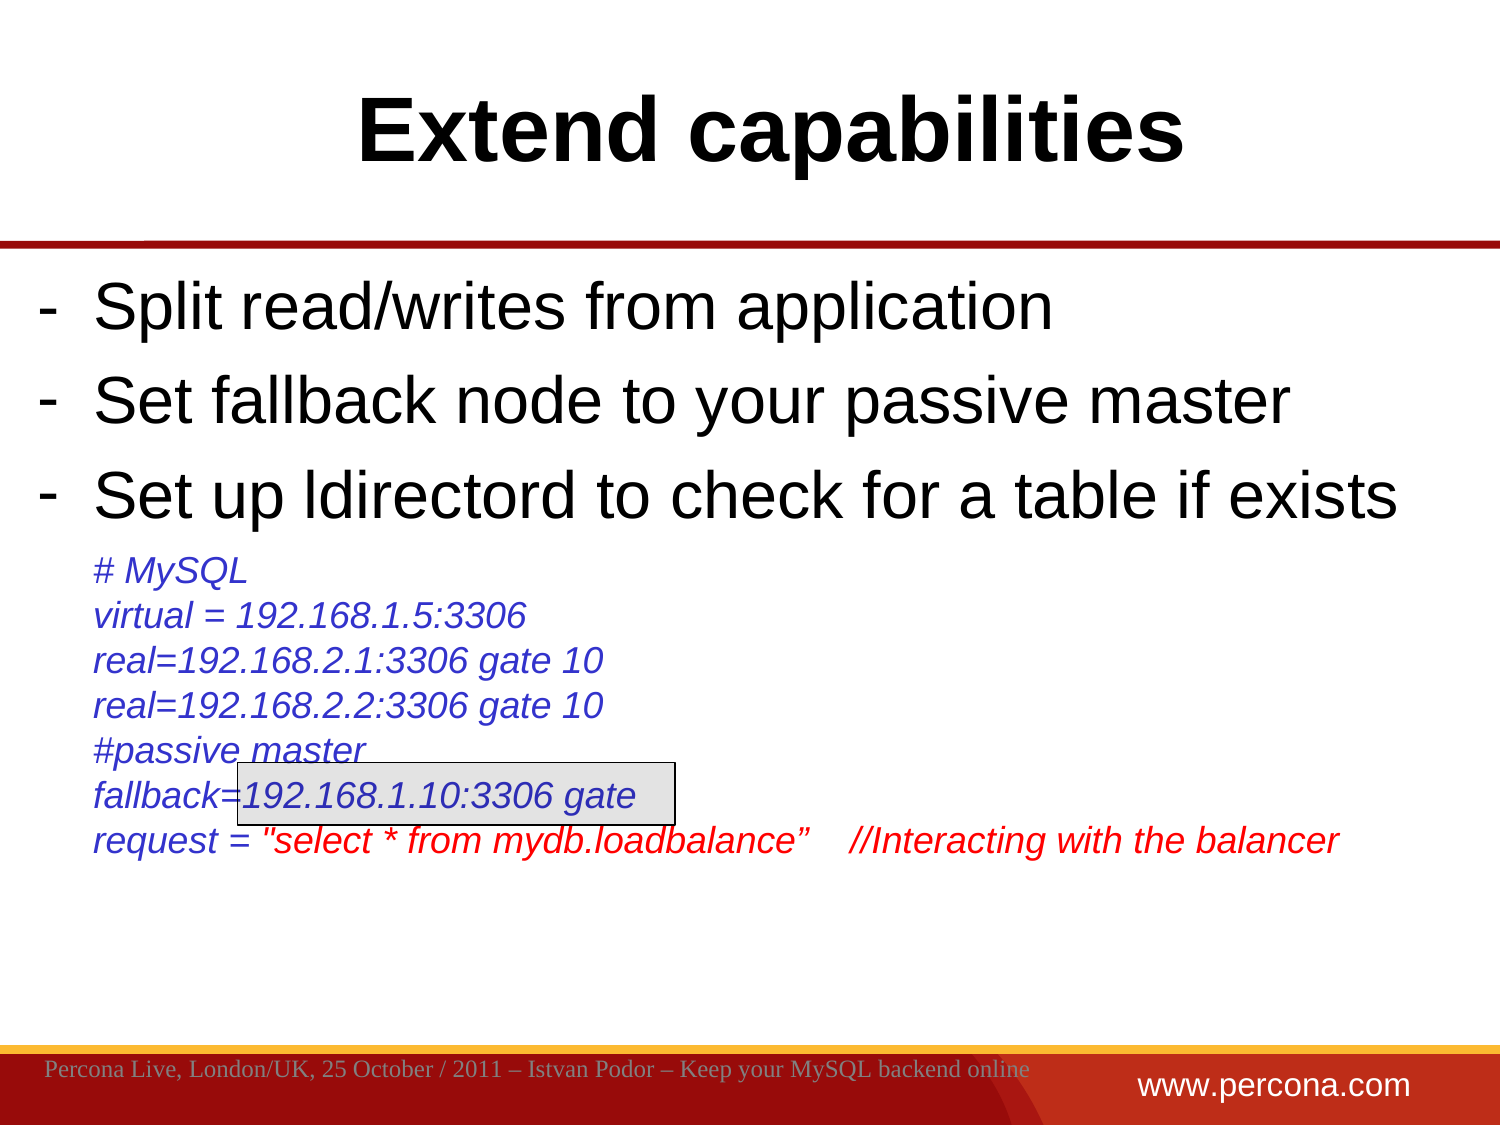

# Extend capabilities
- 	Split read/writes from application
Set fallback node to your passive master
Set up ldirectord to check for a table if exists
	# MySQL
virtual = 192.168.1.5:3306
real=192.168.2.1:3306 gate 10
real=192.168.2.2:3306 gate 10
#passive master
fallback=192.168.1.10:3306 gate
request = "select * from mydb.loadbalance” //Interacting with the balancer
Percona Live, London/UK, 25 October / 2011 – Istvan Podor – Keep your MySQL backend online